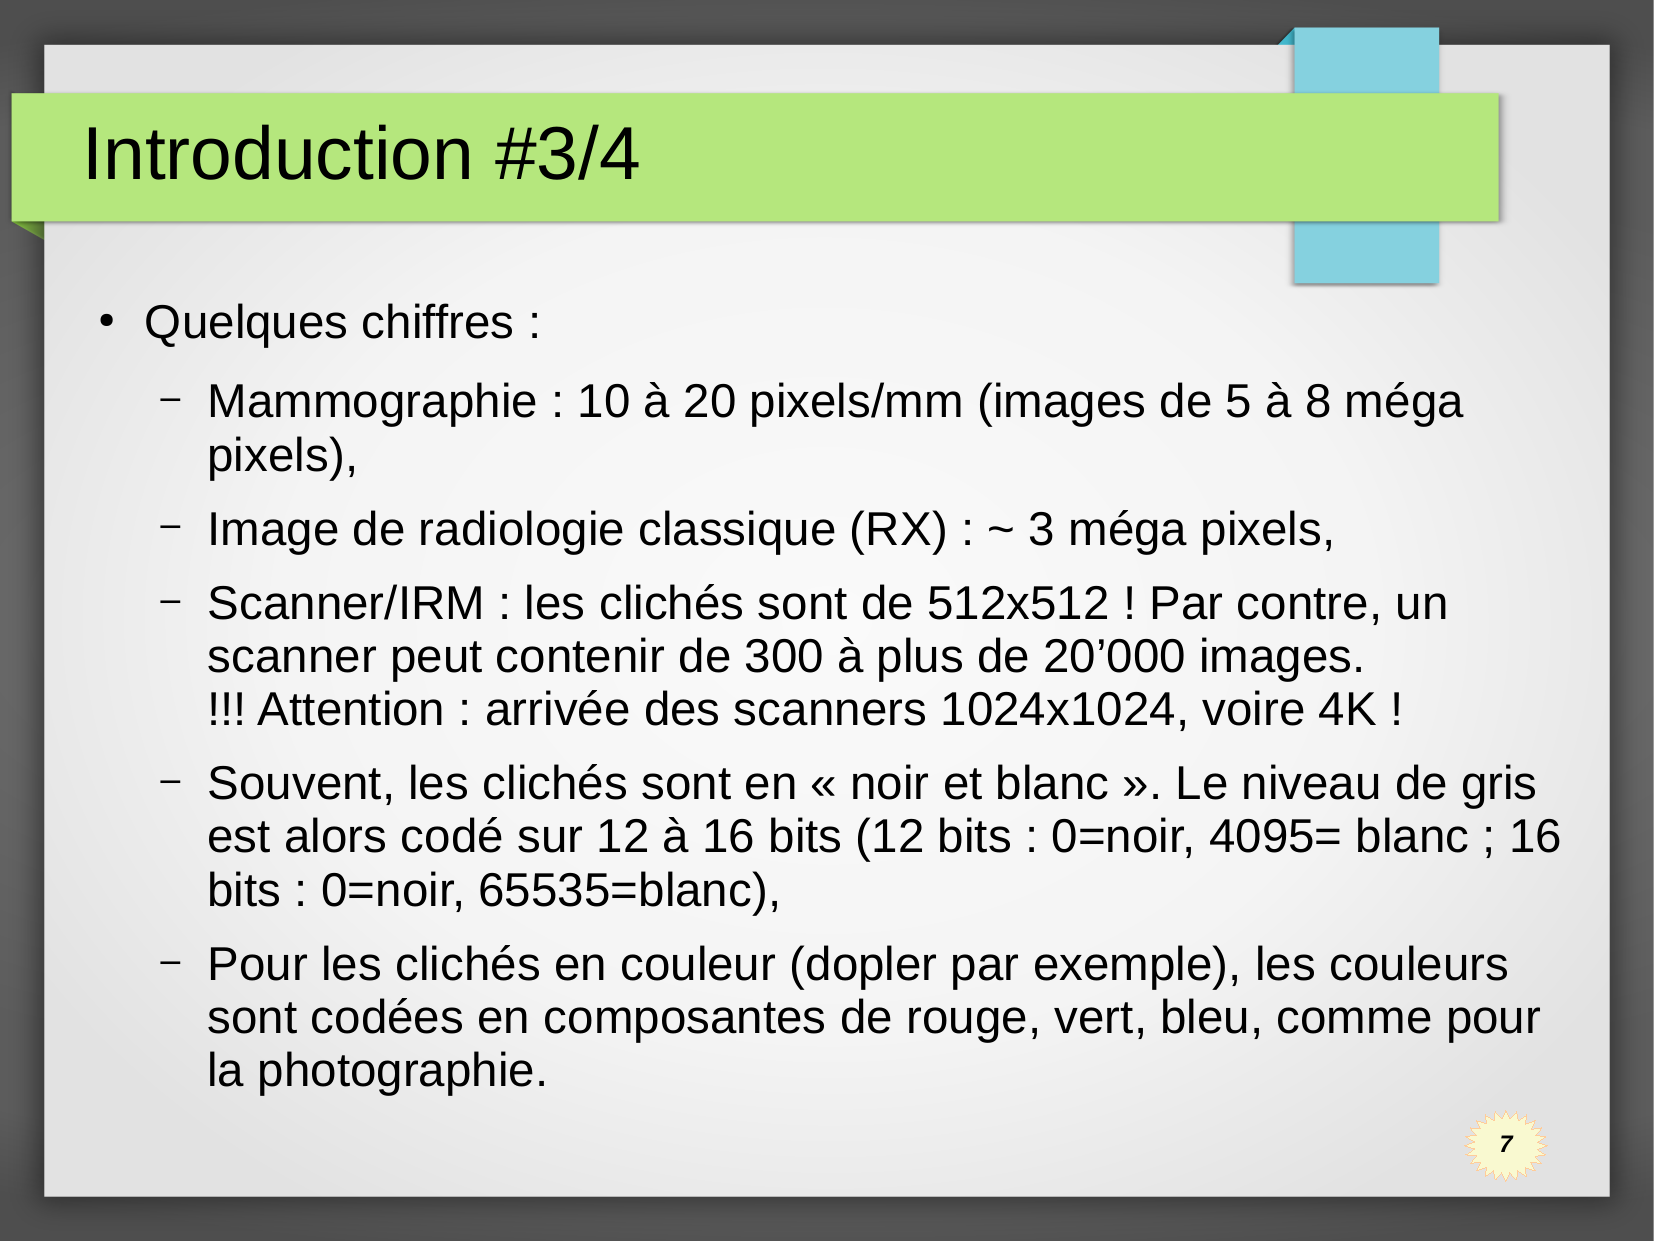

# Introduction #3/4
Quelques chiffres :
Mammographie : 10 à 20 pixels/mm (images de 5 à 8 méga pixels),
Image de radiologie classique (RX) : ~ 3 méga pixels,
Scanner/IRM : les clichés sont de 512x512 ! Par contre, un scanner peut contenir de 300 à plus de 20’000 images. 
!!! Attention : arrivée des scanners 1024x1024, voire 4K !
Souvent, les clichés sont en « noir et blanc ». Le niveau de gris est alors codé sur 12 à 16 bits (12 bits : 0=noir, 4095= blanc ; 16 bits : 0=noir, 65535=blanc),
Pour les clichés en couleur (dopler par exemple), les couleurs sont codées en composantes de rouge, vert, bleu, comme pour la photographie.